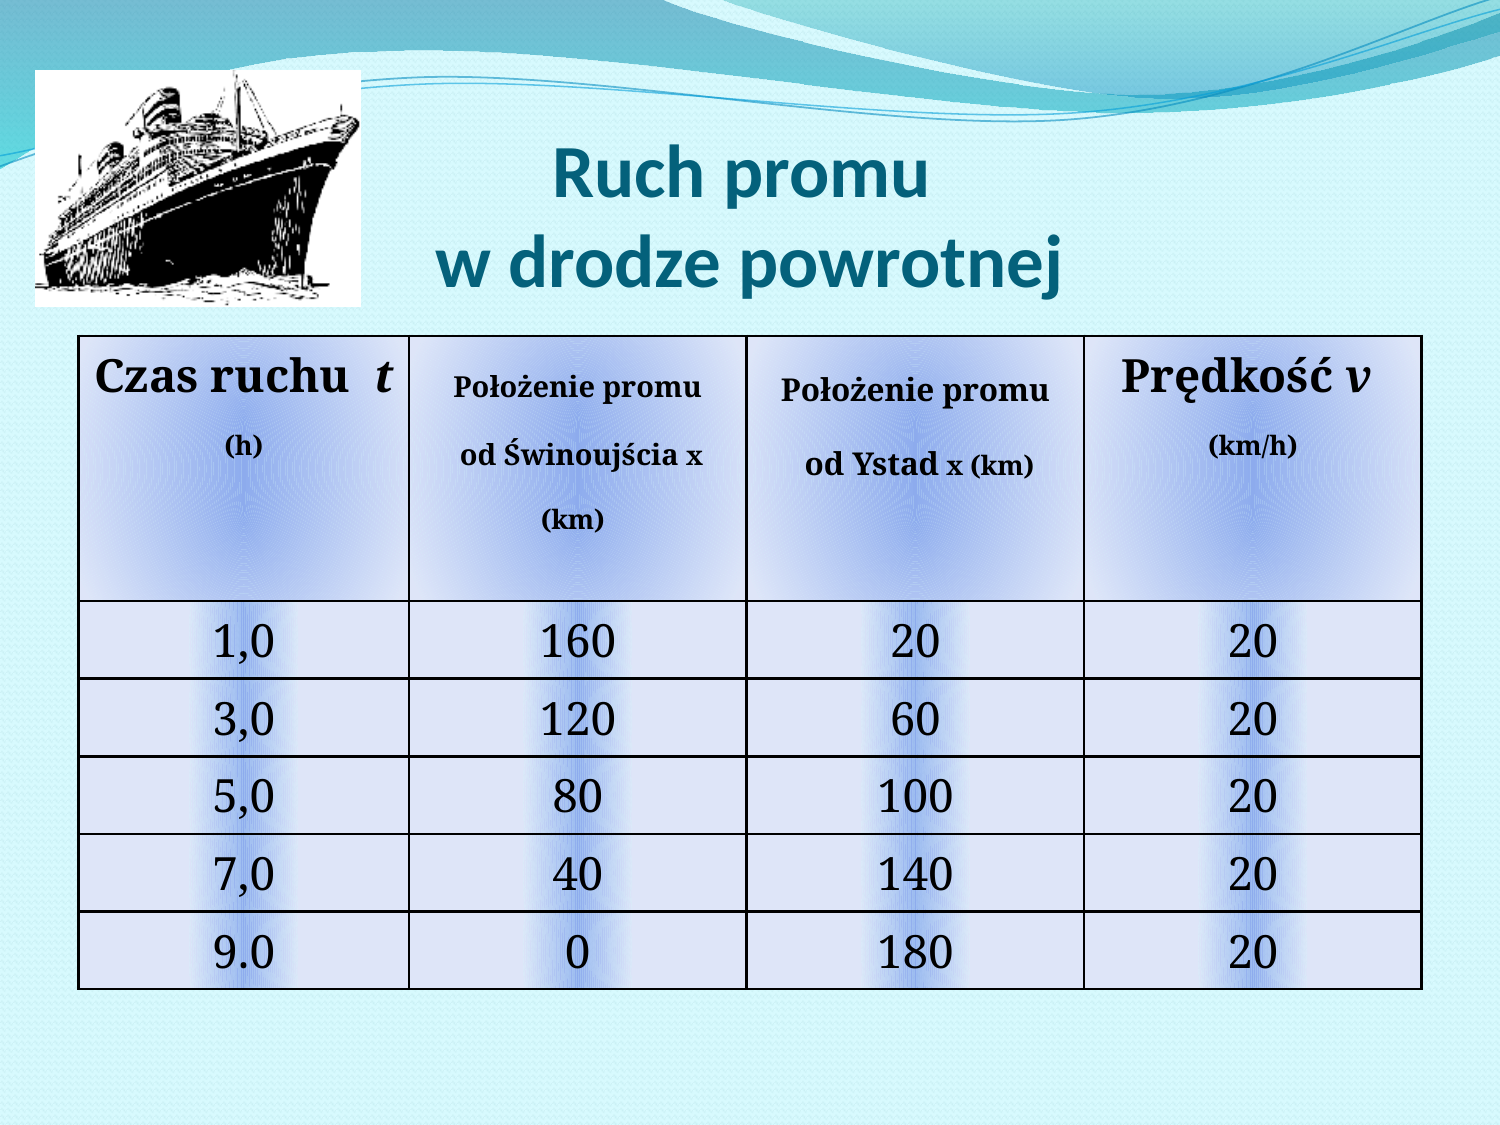

# Ruch promu w drodze powrotnej
| Czas ruchu t (h) | Położenie promu od Świnoujścia x (km) | Położenie promu od Ystad x (km) | Prędkość v (km/h) |
| --- | --- | --- | --- |
| 1,0 | 160 | 20 | 20 |
| 3,0 | 120 | 60 | 20 |
| 5,0 | 80 | 100 | 20 |
| 7,0 | 40 | 140 | 20 |
| 9.0 | 0 | 180 | 20 |